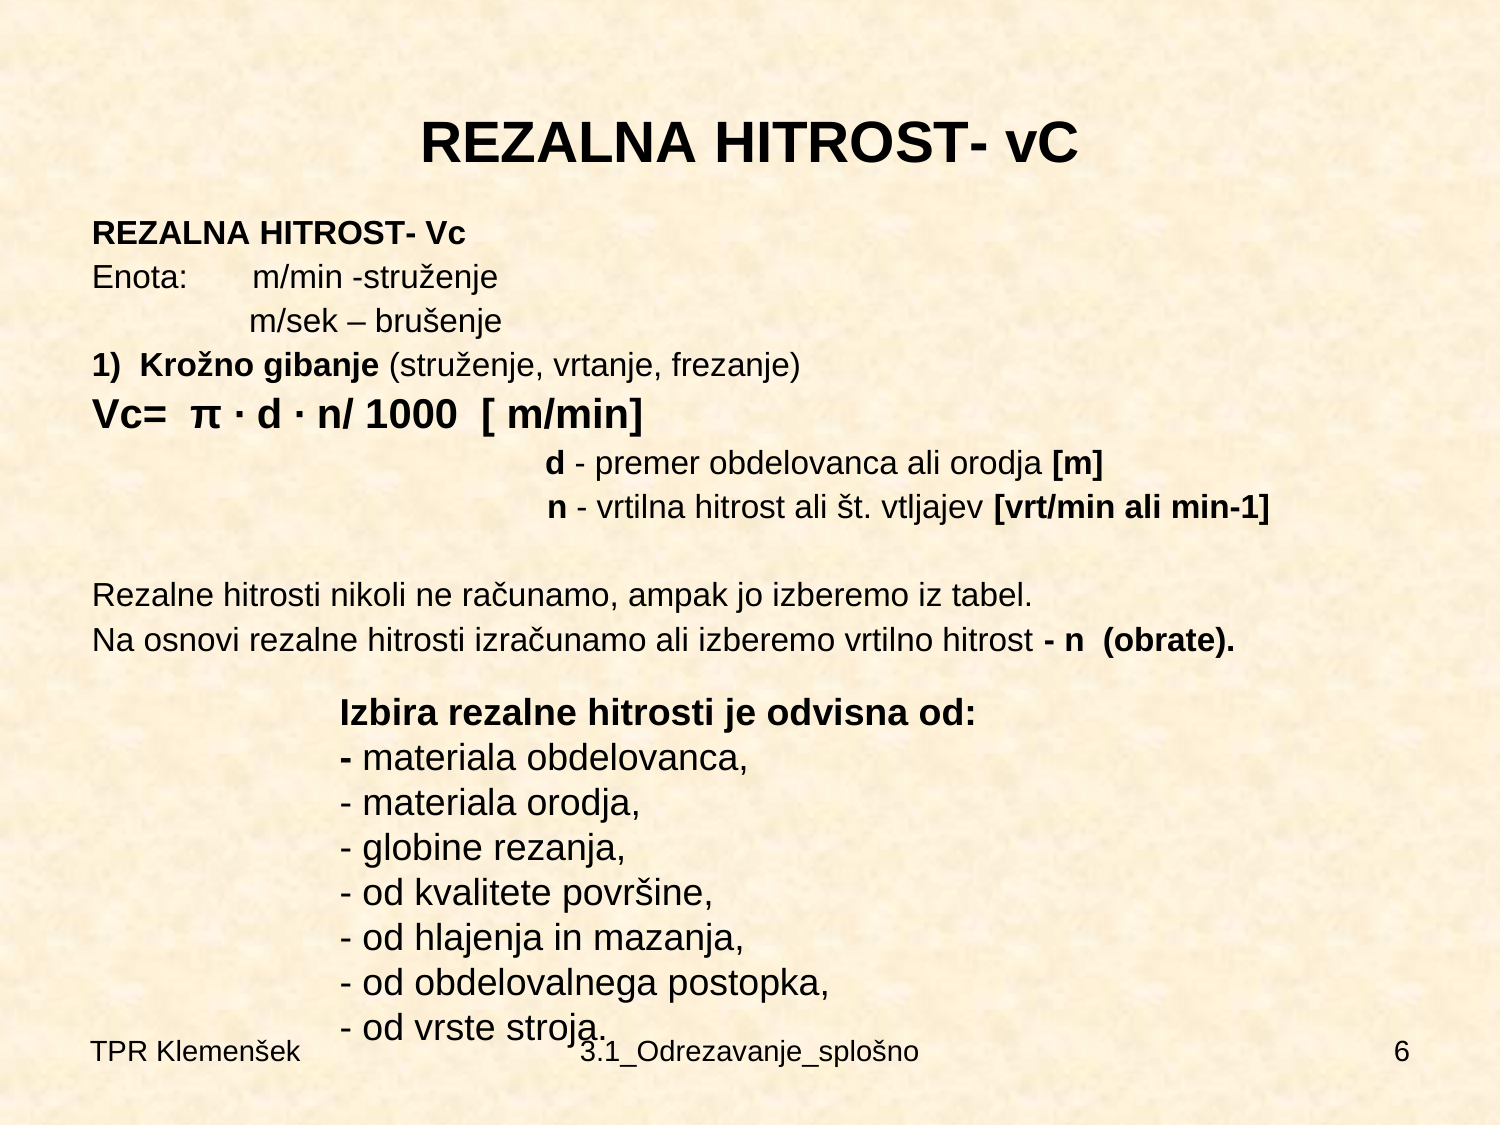

# REZALNA HITROST- vC
REZALNA HITROST- Vc
Enota: m/min -struženje
 m/sek – brušenje
1) Krožno gibanje (struženje, vrtanje, frezanje)
Vc= π ∙ d ∙ n/ 1000 [ m/min]
 d - premer obdelovanca ali orodja [m]
 		 n - vrtilna hitrost ali št. vtljajev [vrt/min ali min-1]
Rezalne hitrosti nikoli ne računamo, ampak jo izberemo iz tabel.
Na osnovi rezalne hitrosti izračunamo ali izberemo vrtilno hitrost - n (obrate).
Izbira rezalne hitrosti je odvisna od:
- materiala obdelovanca,
- materiala orodja,
- globine rezanja,
- od kvalitete površine,
- od hlajenja in mazanja,
- od obdelovalnega postopka,
- od vrste stroja.
TPR Klemenšek
3.1_Odrezavanje_splošno
6